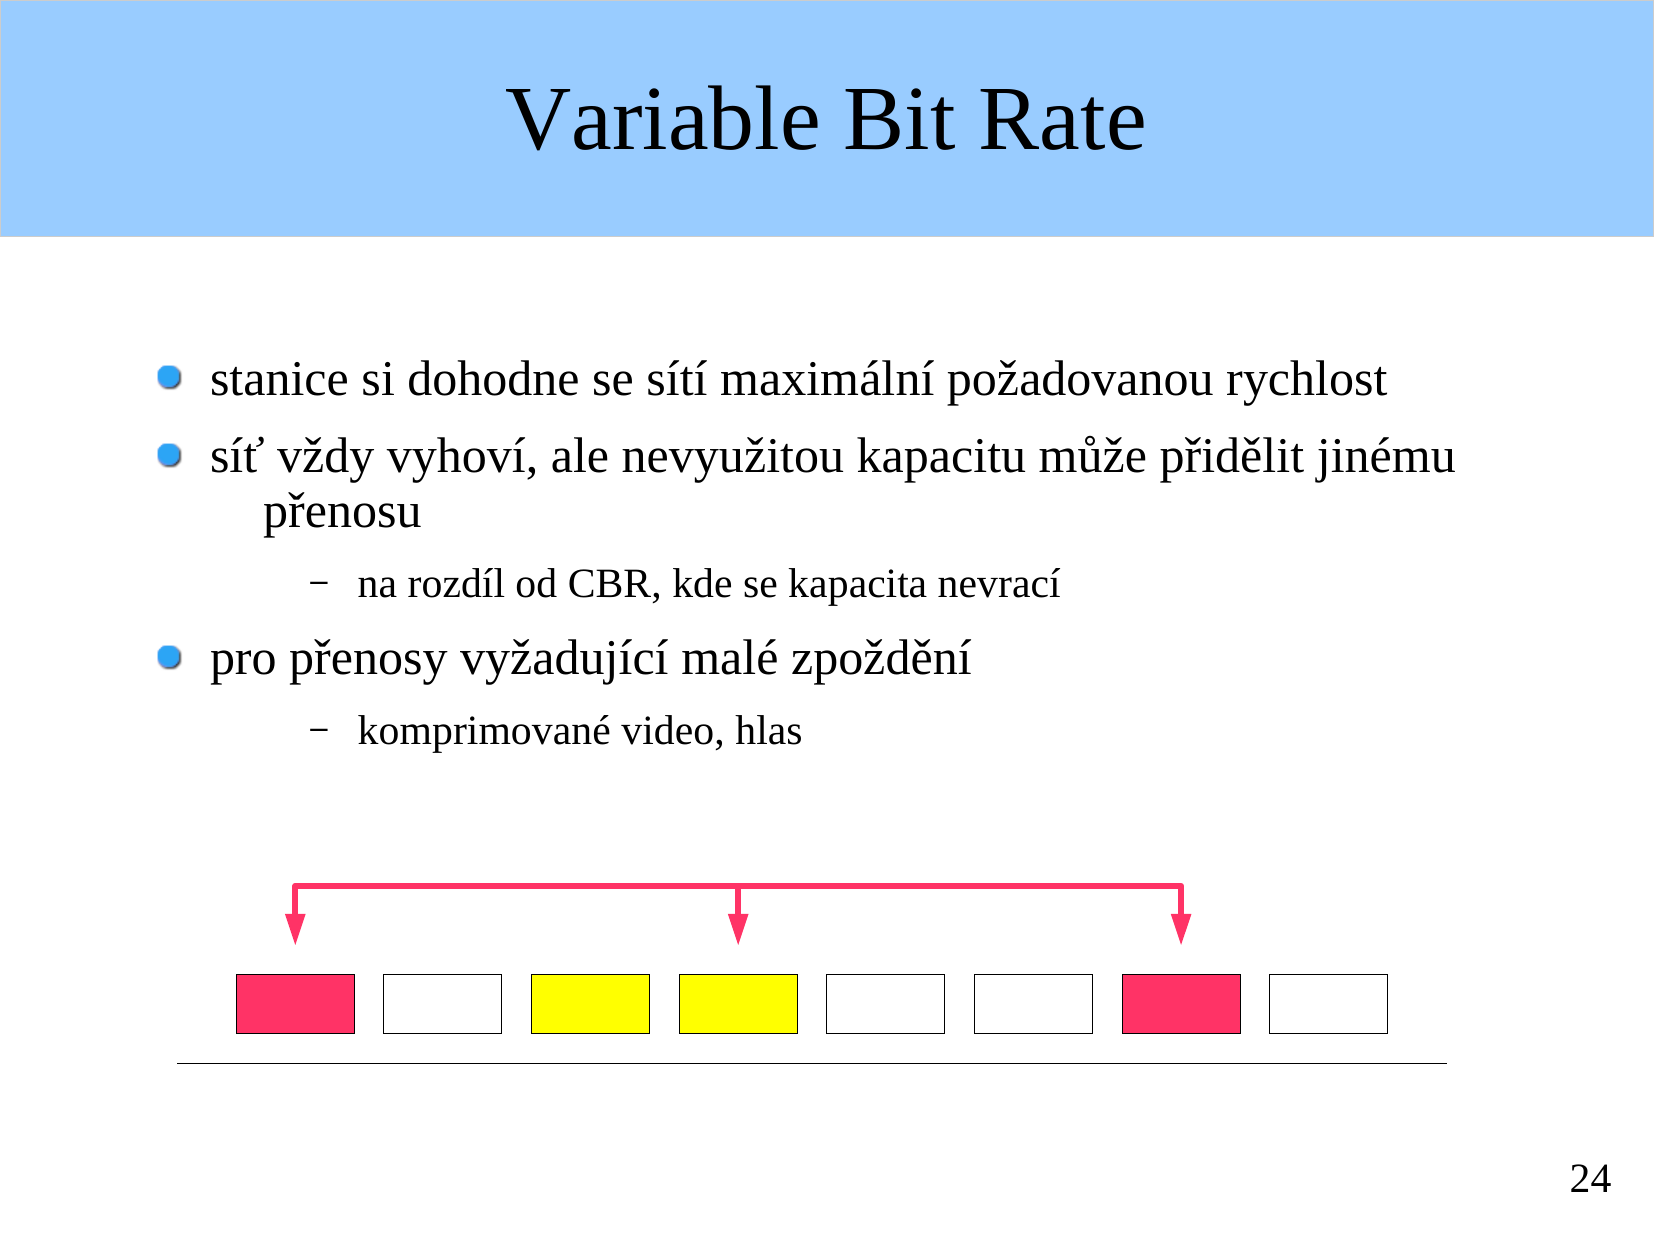

# Variable Bit Rate
stanice si dohodne se sítí maximální požadovanou rychlost
síť vždy vyhoví, ale nevyužitou kapacitu může přidělit jinému přenosu
na rozdíl od CBR, kde se kapacita nevrací
pro přenosy vyžadující malé zpoždění
komprimované video, hlas